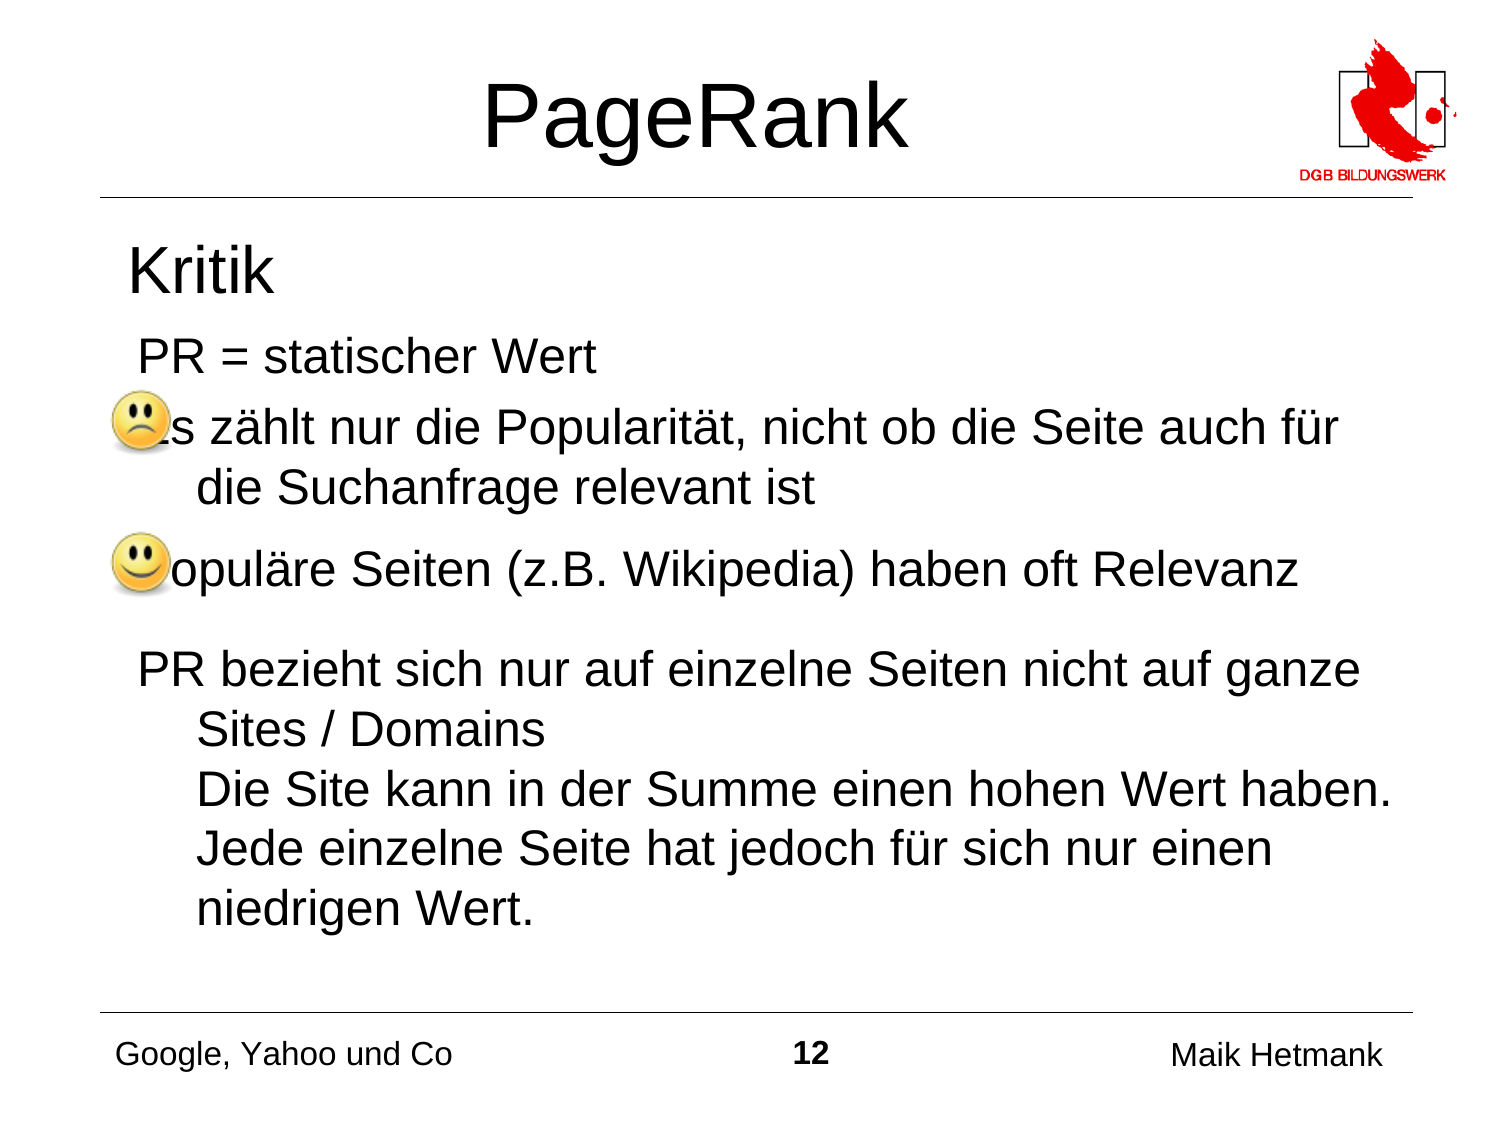

# PageRank
Kritik
PR = statischer Wert
Es zählt nur die Popularität, nicht ob die Seite auch für die Suchanfrage relevant ist
Populäre Seiten (z.B. Wikipedia) haben oft Relevanz
PR bezieht sich nur auf einzelne Seiten nicht auf ganze Sites / Domains
Die Site kann in der Summe einen hohen Wert haben.
Jede einzelne Seite hat jedoch für sich nur einen niedrigen Wert.